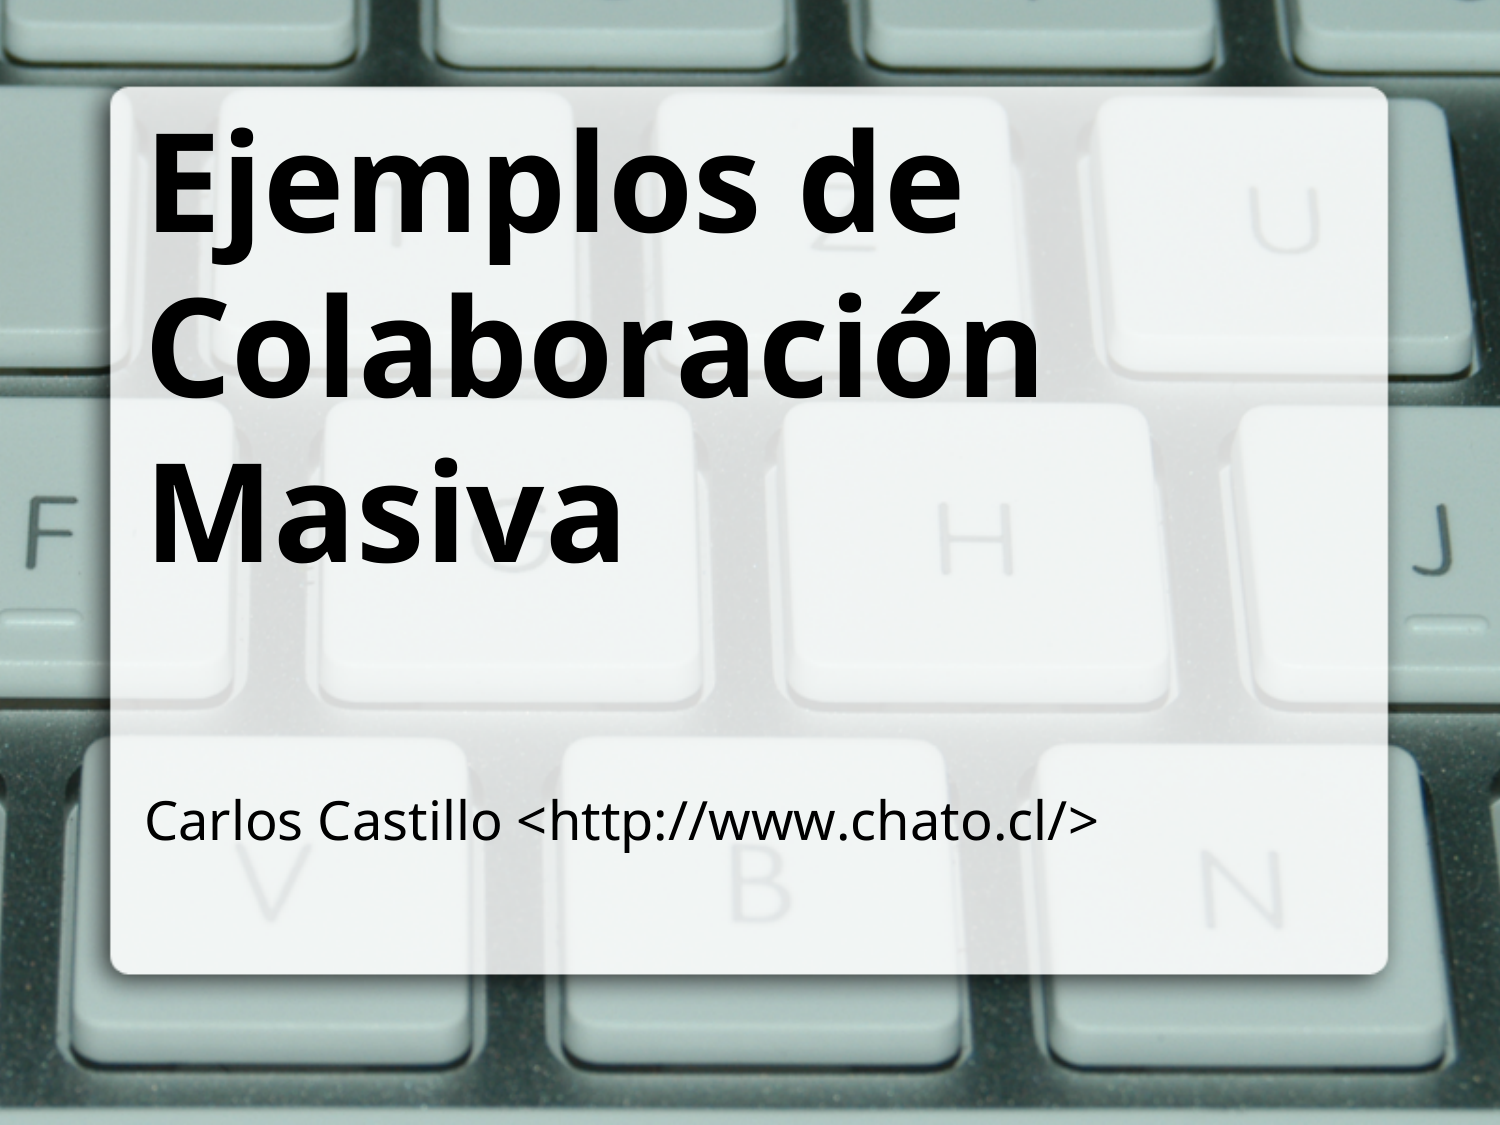

Ejemplos de Colaboración Masiva
Carlos Castillo <http://www.chato.cl/>